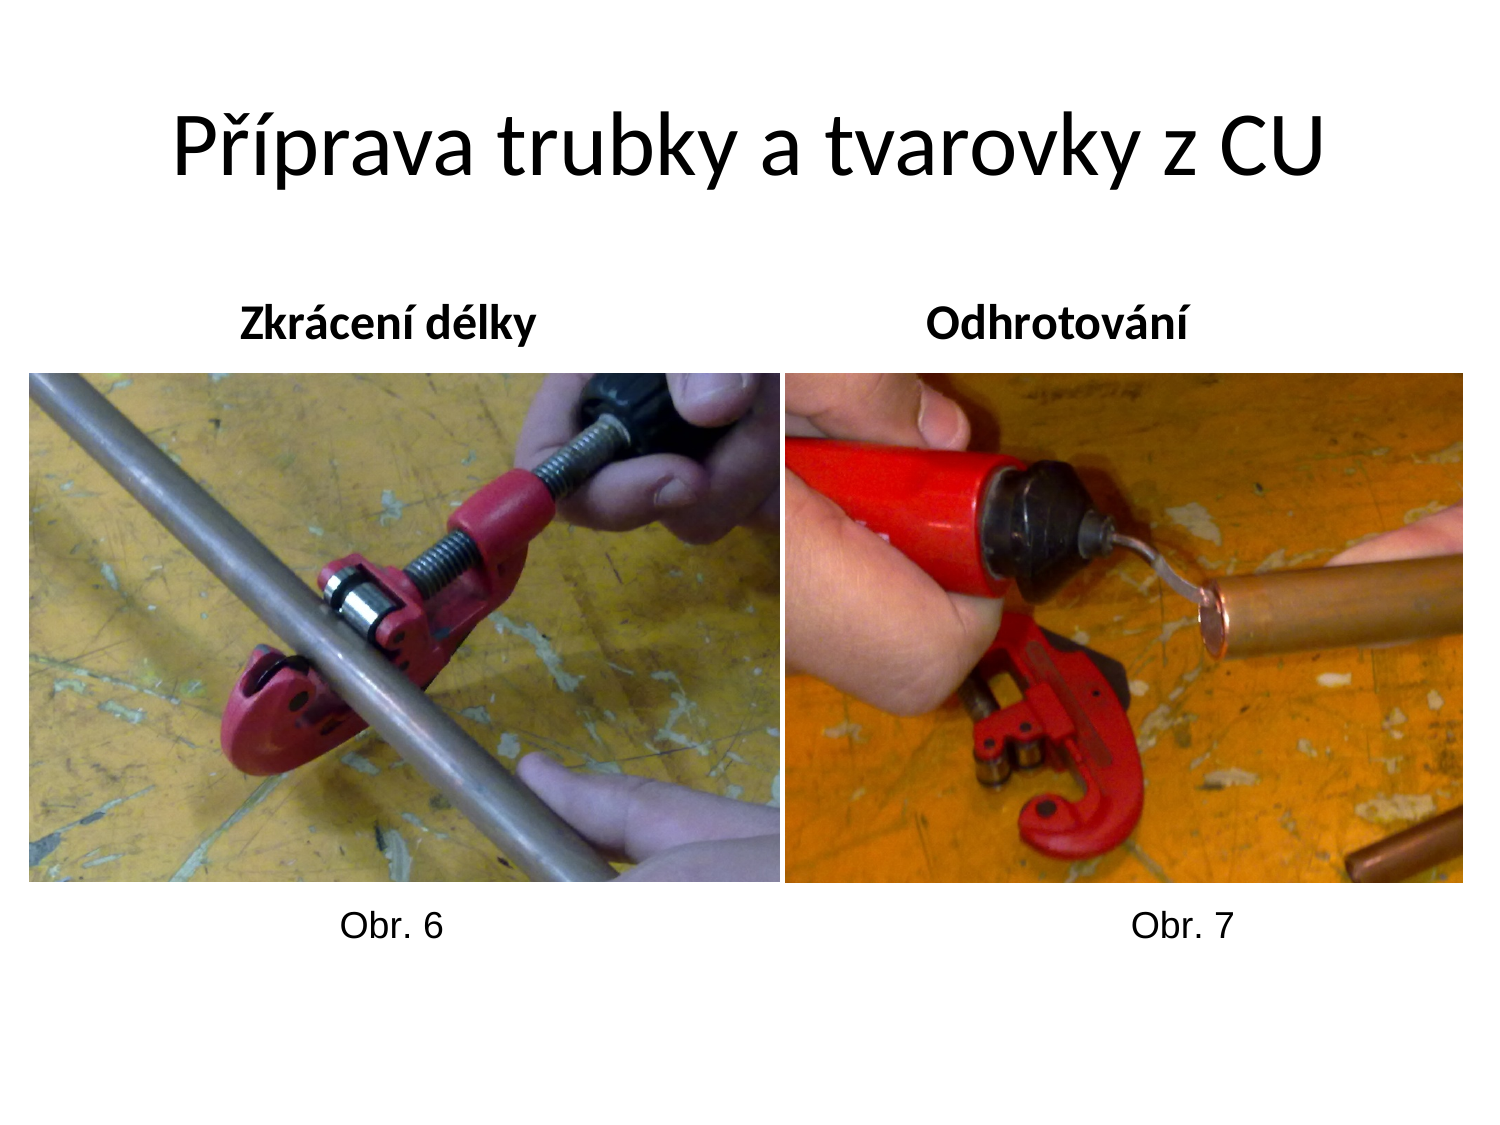

# Příprava trubky a tvarovky z CU
	Zkrácení délky
	Odhrotování
Obr. 6
Obr. 7